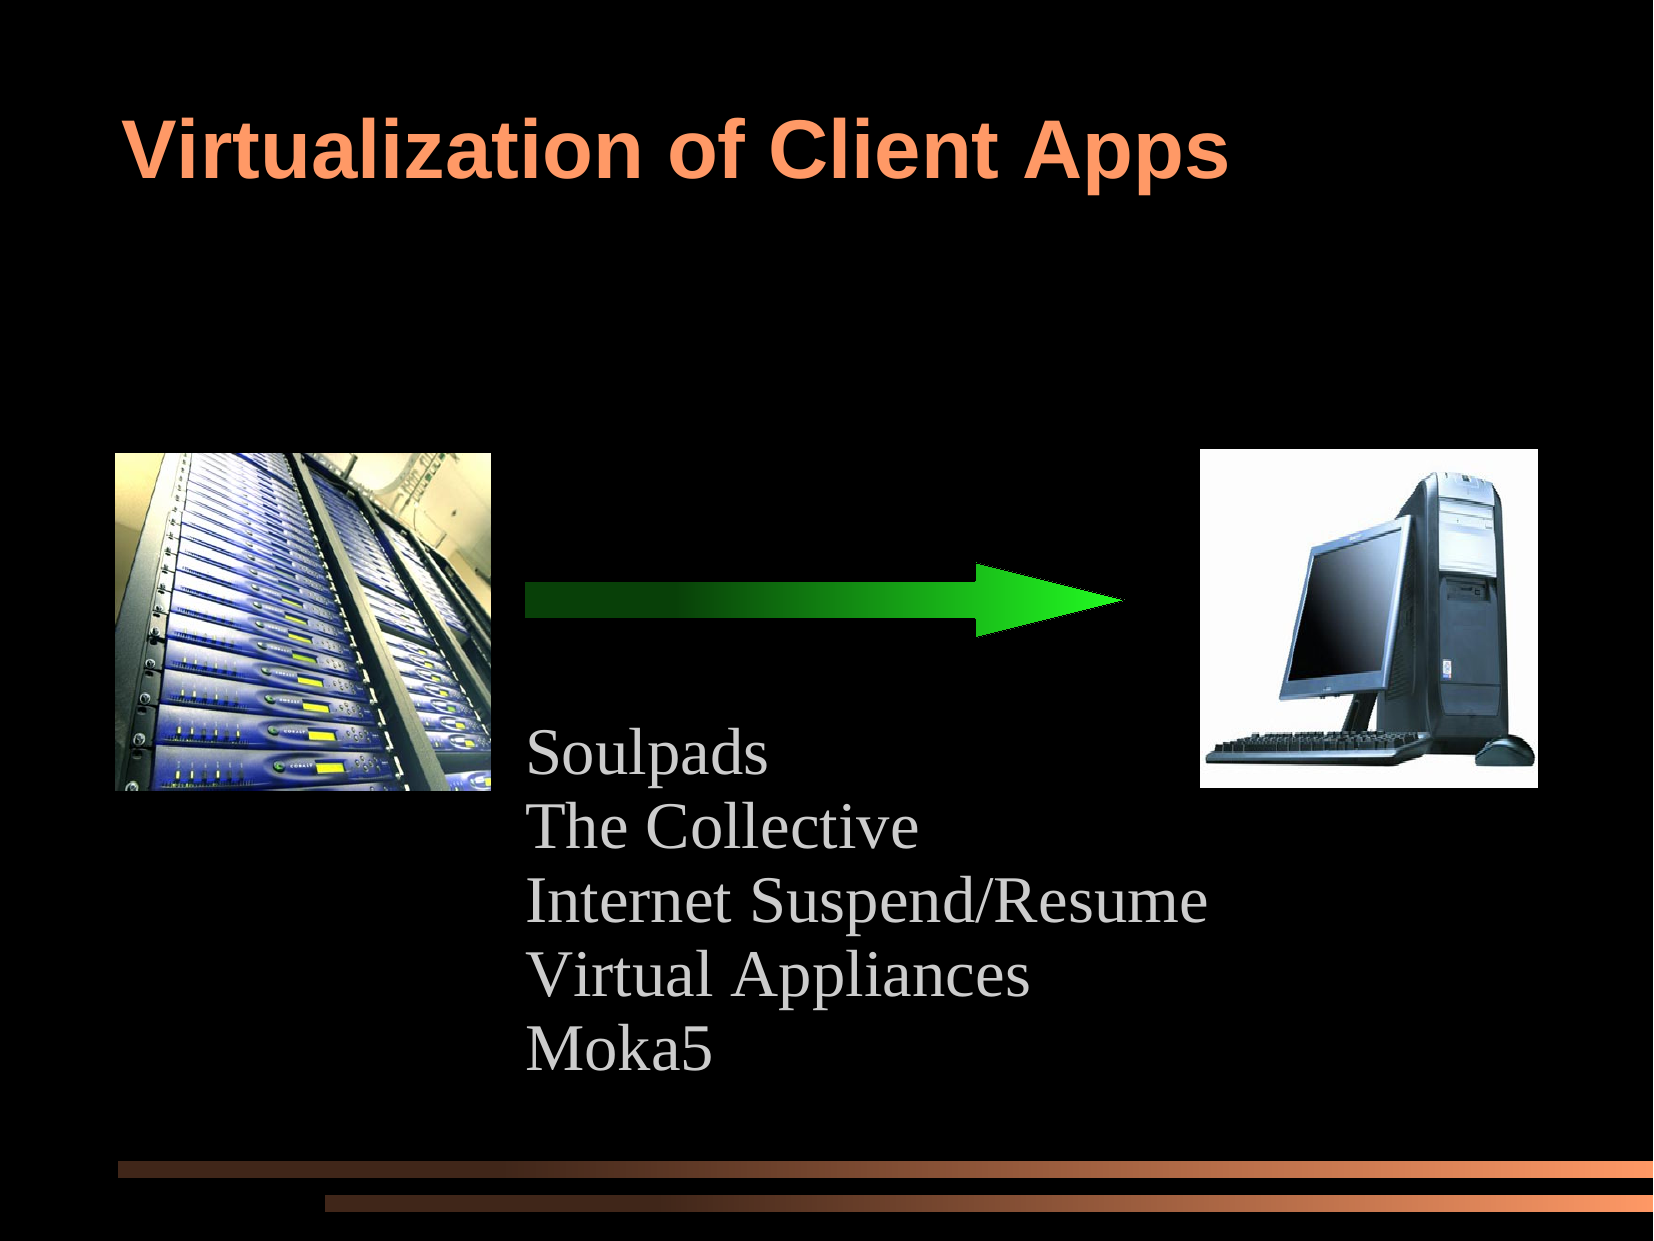

# Virtualization of Client Apps
Soulpads
The Collective
Internet Suspend/Resume
Virtual Appliances
Moka5